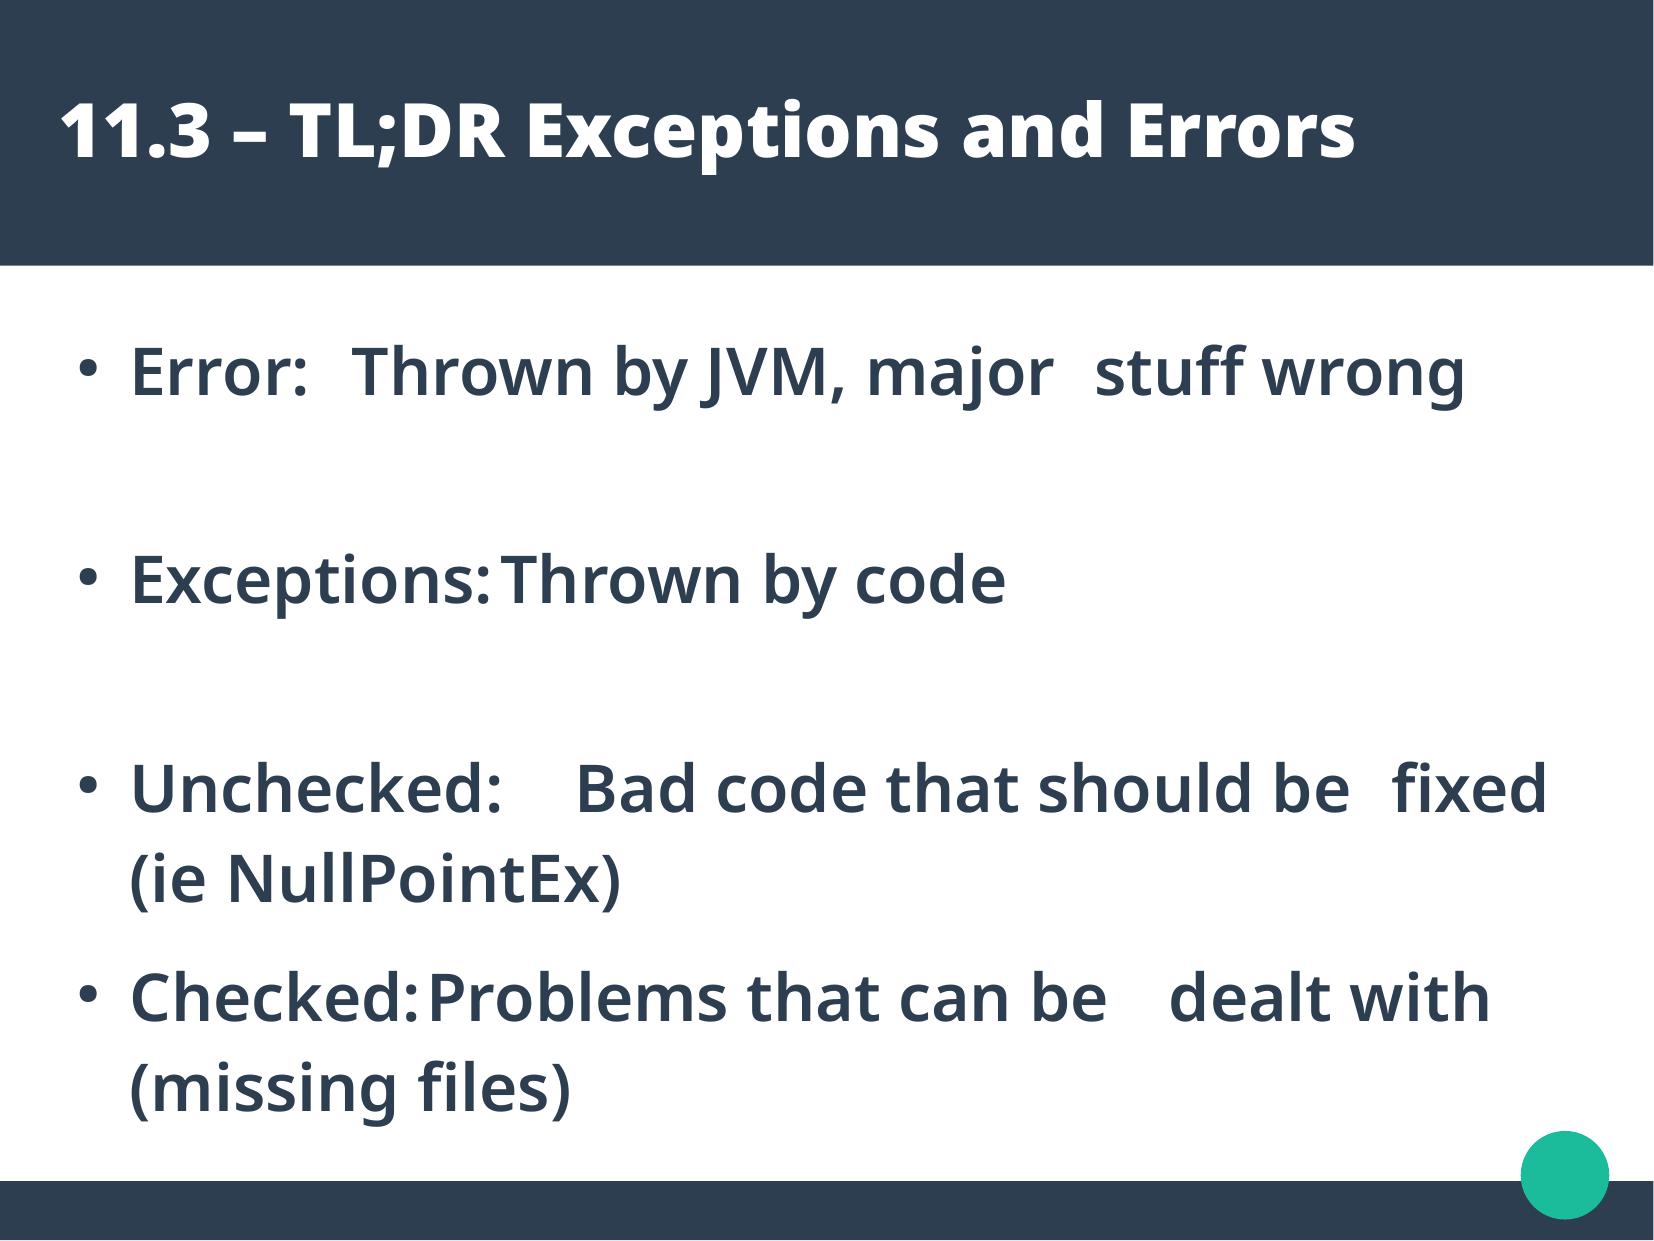

# 11.3 – TL;DR Exceptions and Errors
Error:					Thrown by JVM, major 								stuff wrong
Exceptions:		Thrown by code
Unchecked:		Bad code that should be 							fixed (ie NullPointEx)
Checked:			Problems that can be 								dealt with (missing files)